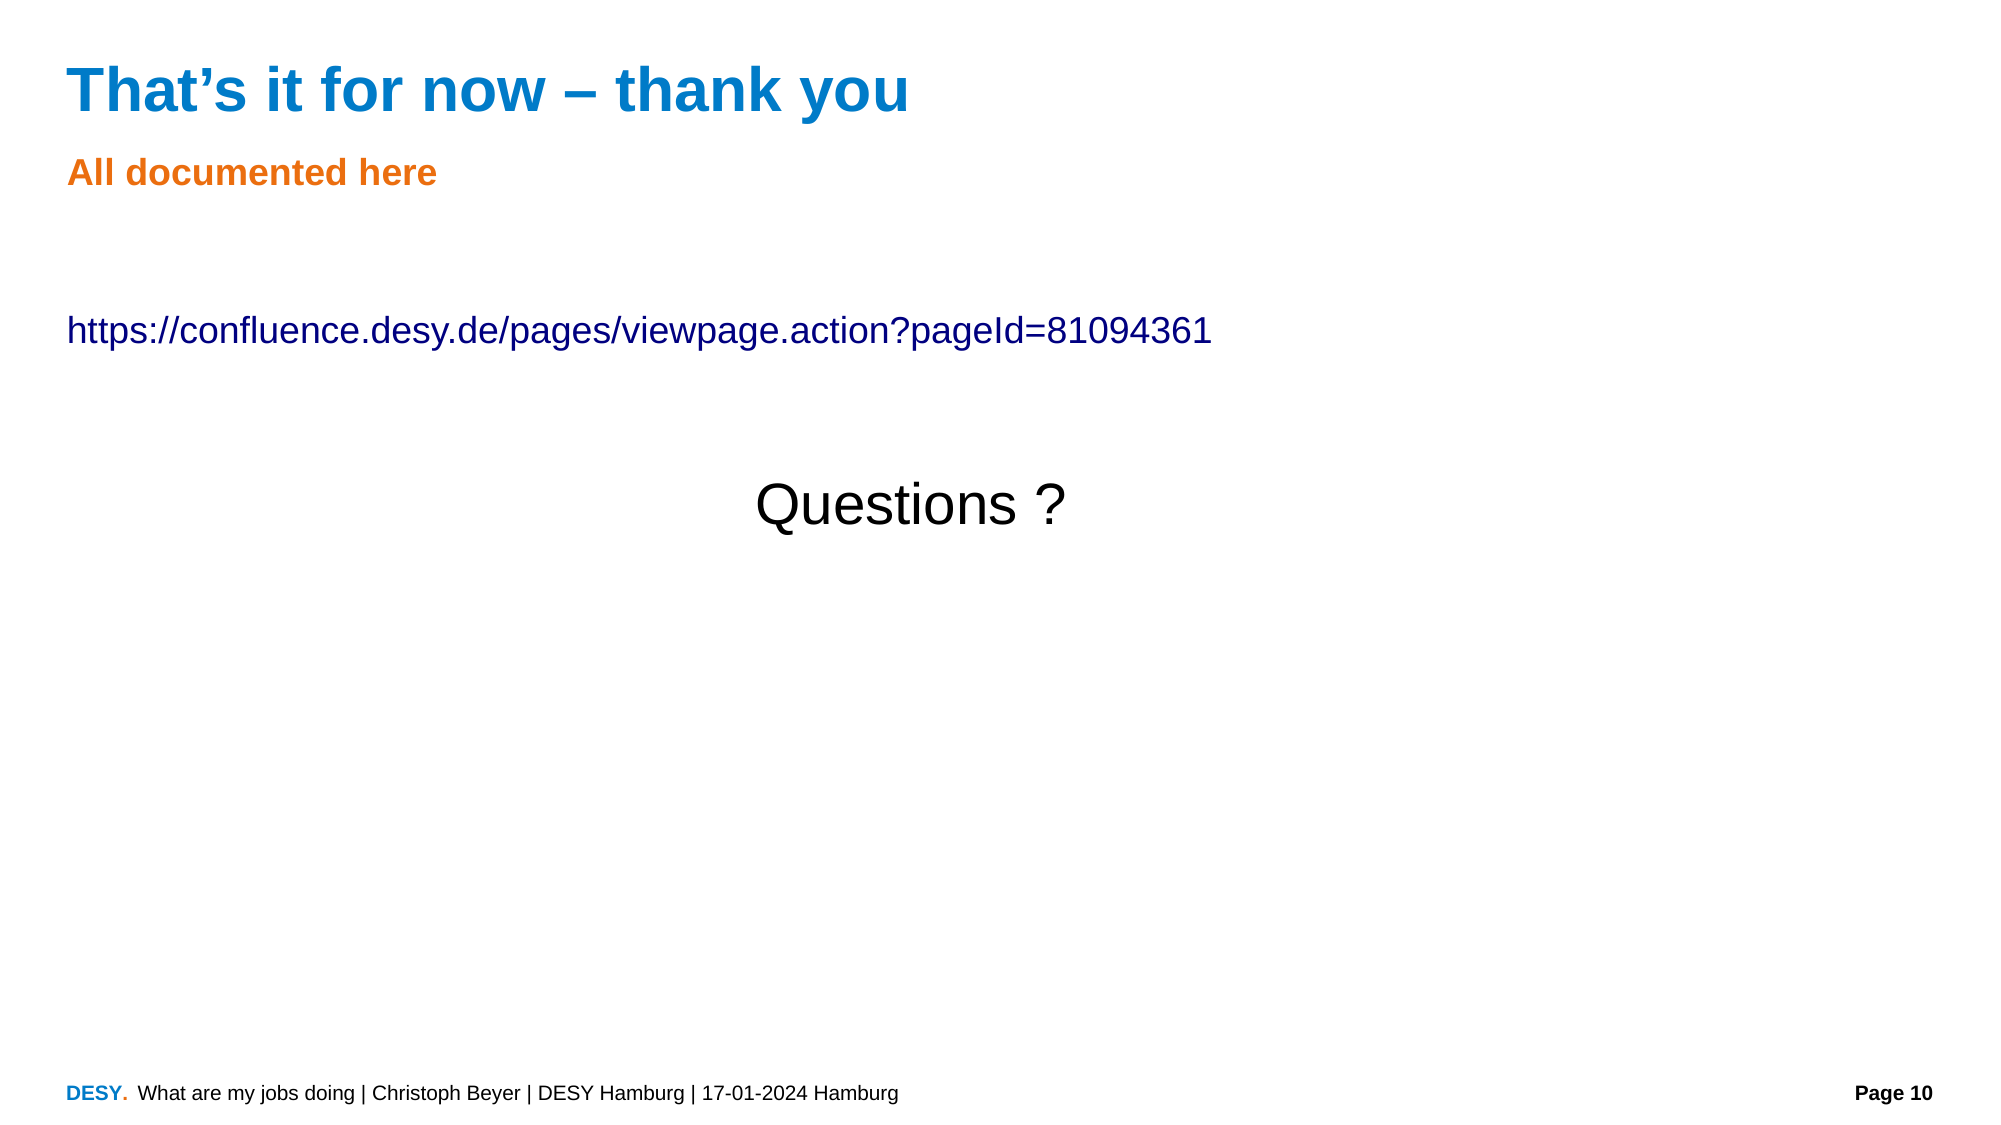

# That’s it for now – thank you
All documented here
https://confluence.desy.de/pages/viewpage.action?pageId=81094361
Questions ?
What are my jobs doing | Christoph Beyer | DESY Hamburg | 17-01-2024 Hamburg